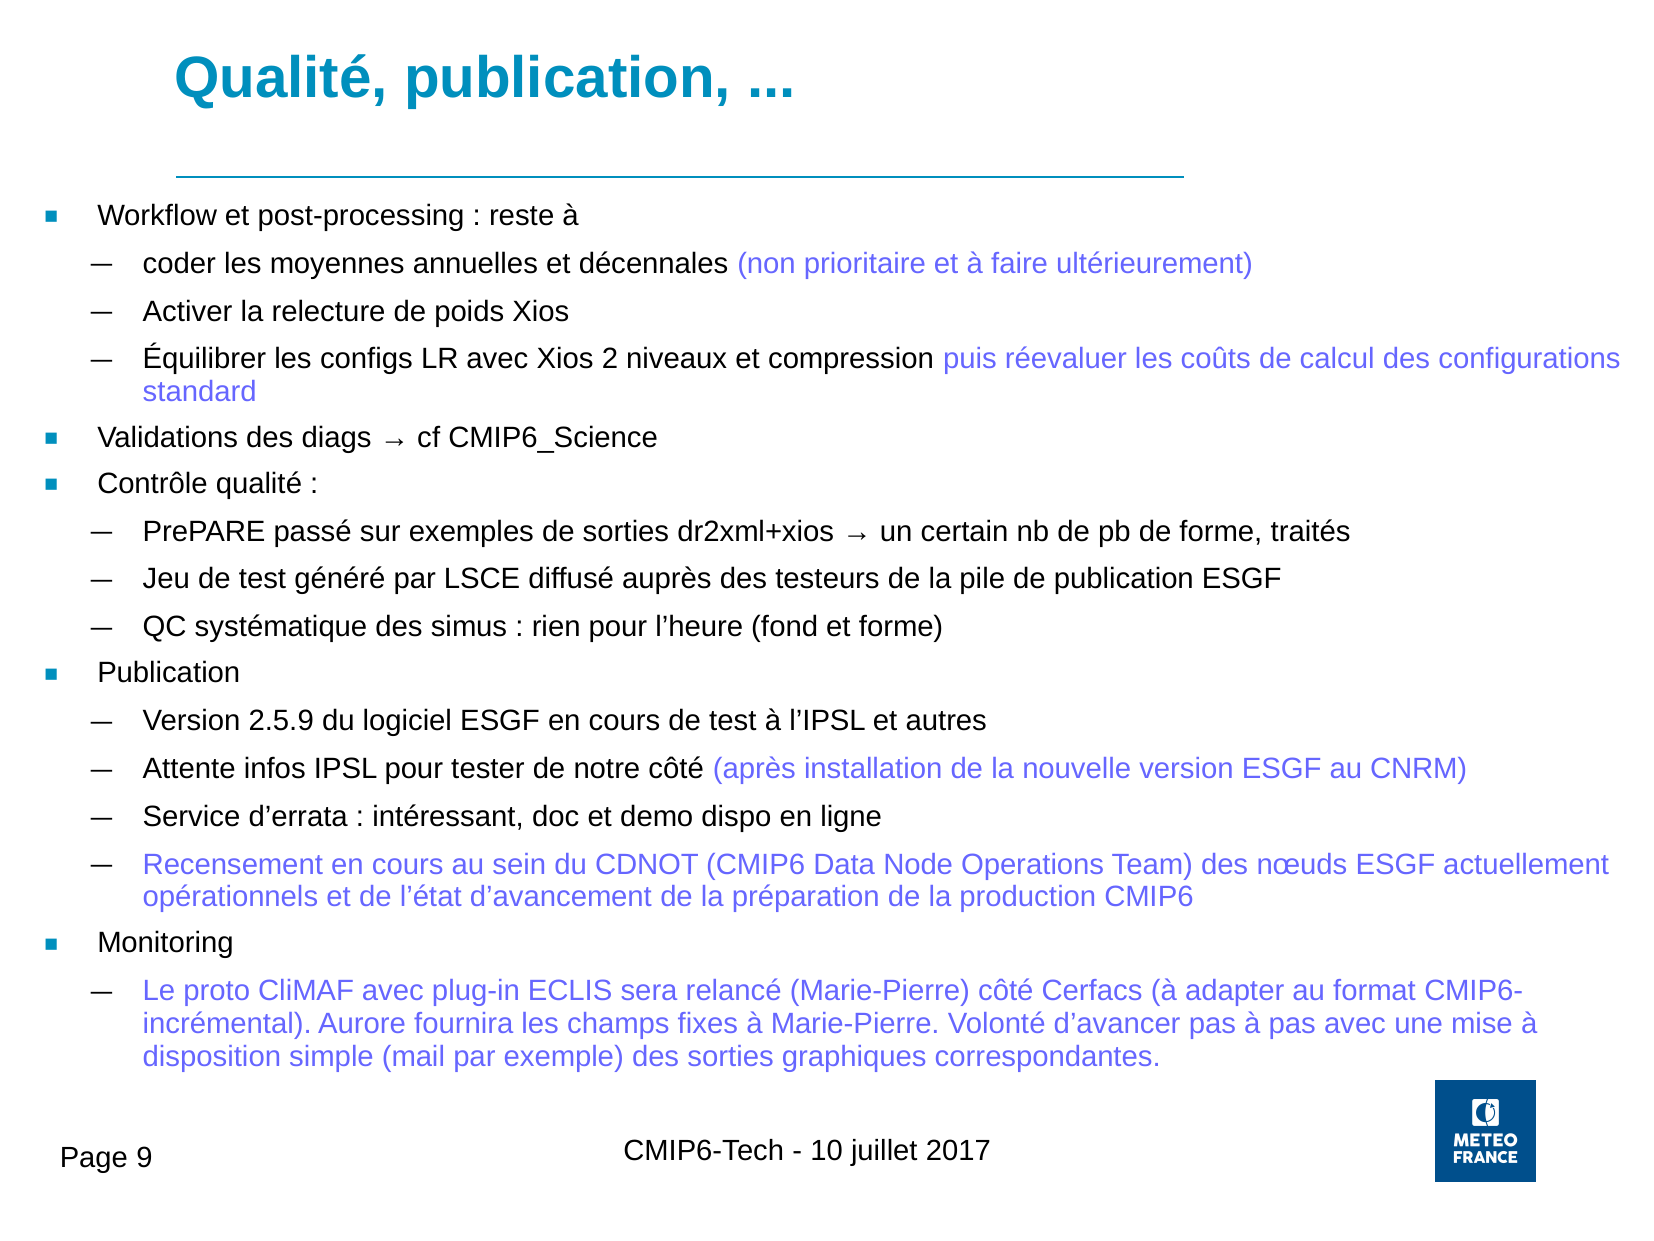

# Qualité, publication, ...
Workflow et post-processing : reste à
coder les moyennes annuelles et décennales (non prioritaire et à faire ultérieurement)
Activer la relecture de poids Xios
Équilibrer les configs LR avec Xios 2 niveaux et compression puis réevaluer les coûts de calcul des configurations standard
Validations des diags → cf CMIP6_Science
Contrôle qualité :
PrePARE passé sur exemples de sorties dr2xml+xios → un certain nb de pb de forme, traités
Jeu de test généré par LSCE diffusé auprès des testeurs de la pile de publication ESGF
QC systématique des simus : rien pour l’heure (fond et forme)
Publication
Version 2.5.9 du logiciel ESGF en cours de test à l’IPSL et autres
Attente infos IPSL pour tester de notre côté (après installation de la nouvelle version ESGF au CNRM)
Service d’errata : intéressant, doc et demo dispo en ligne
Recensement en cours au sein du CDNOT (CMIP6 Data Node Operations Team) des nœuds ESGF actuellement opérationnels et de l’état d’avancement de la préparation de la production CMIP6
Monitoring
Le proto CliMAF avec plug-in ECLIS sera relancé (Marie-Pierre) côté Cerfacs (à adapter au format CMIP6-incrémental). Aurore fournira les champs fixes à Marie-Pierre. Volonté d’avancer pas à pas avec une mise à disposition simple (mail par exemple) des sorties graphiques correspondantes.
CMIP6-Tech - 10 juillet 2017
9